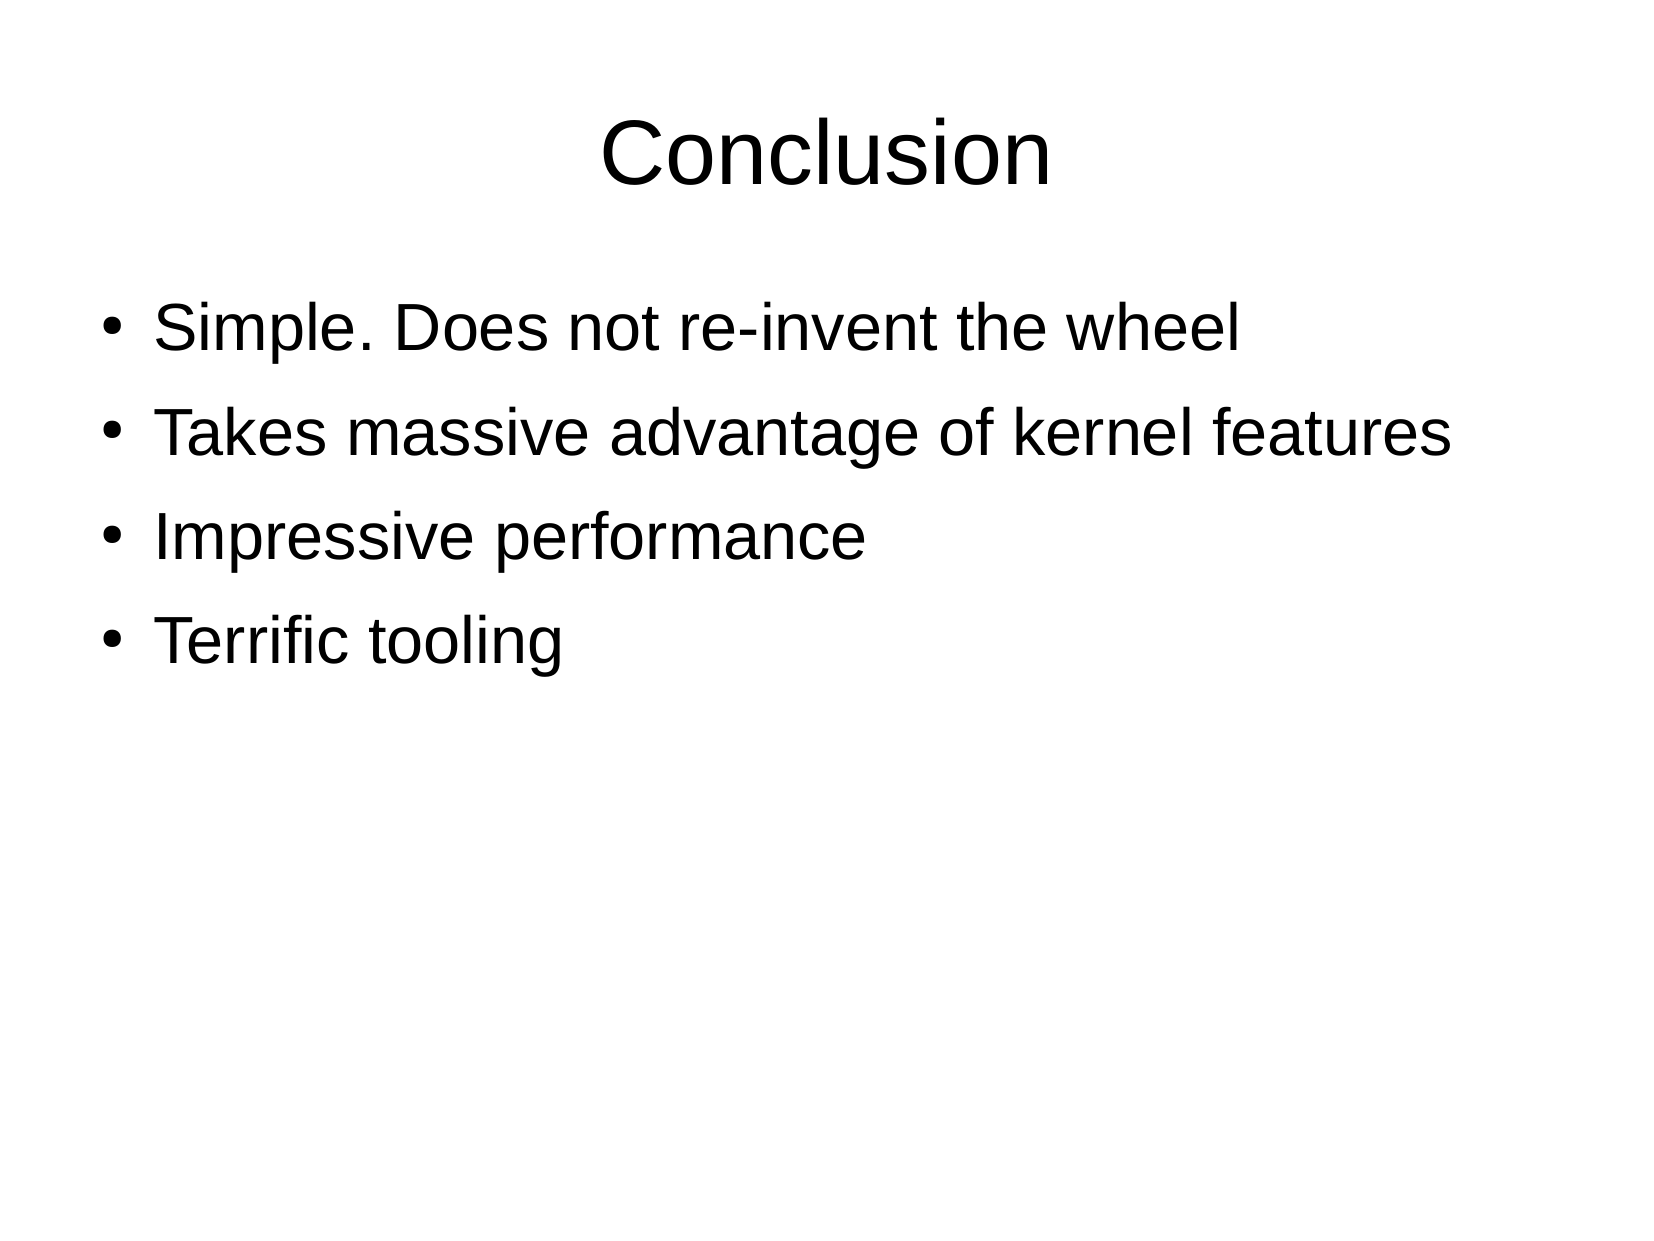

# Conclusion
Simple. Does not re-invent the wheel
Takes massive advantage of kernel features
Impressive performance
Terrific tooling